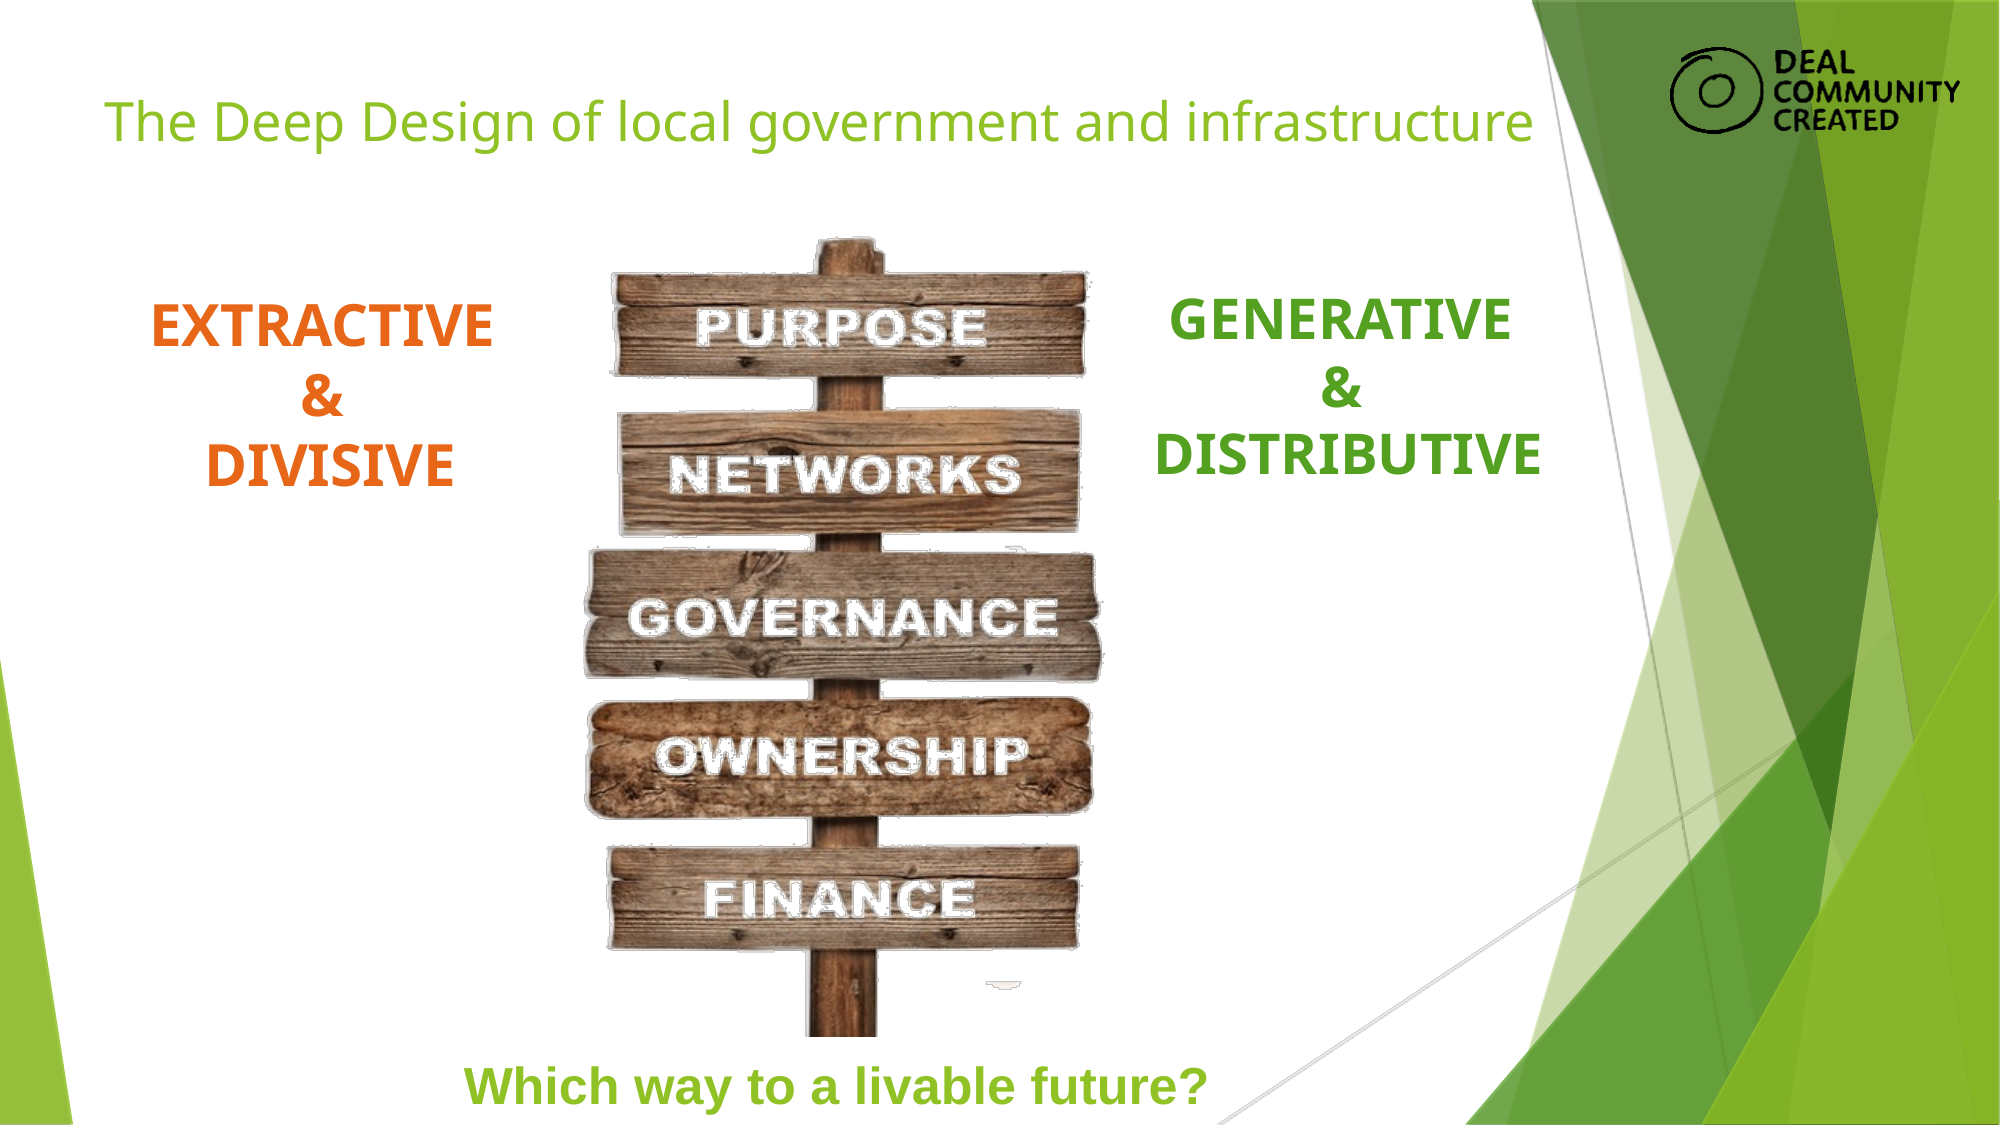

The Deep Design of local government and infrastructure
GENERATIVE
&
DISTRIBUTIVE
EXTRACTIVE
&
DIVISIVE
 Which way to a livable future?